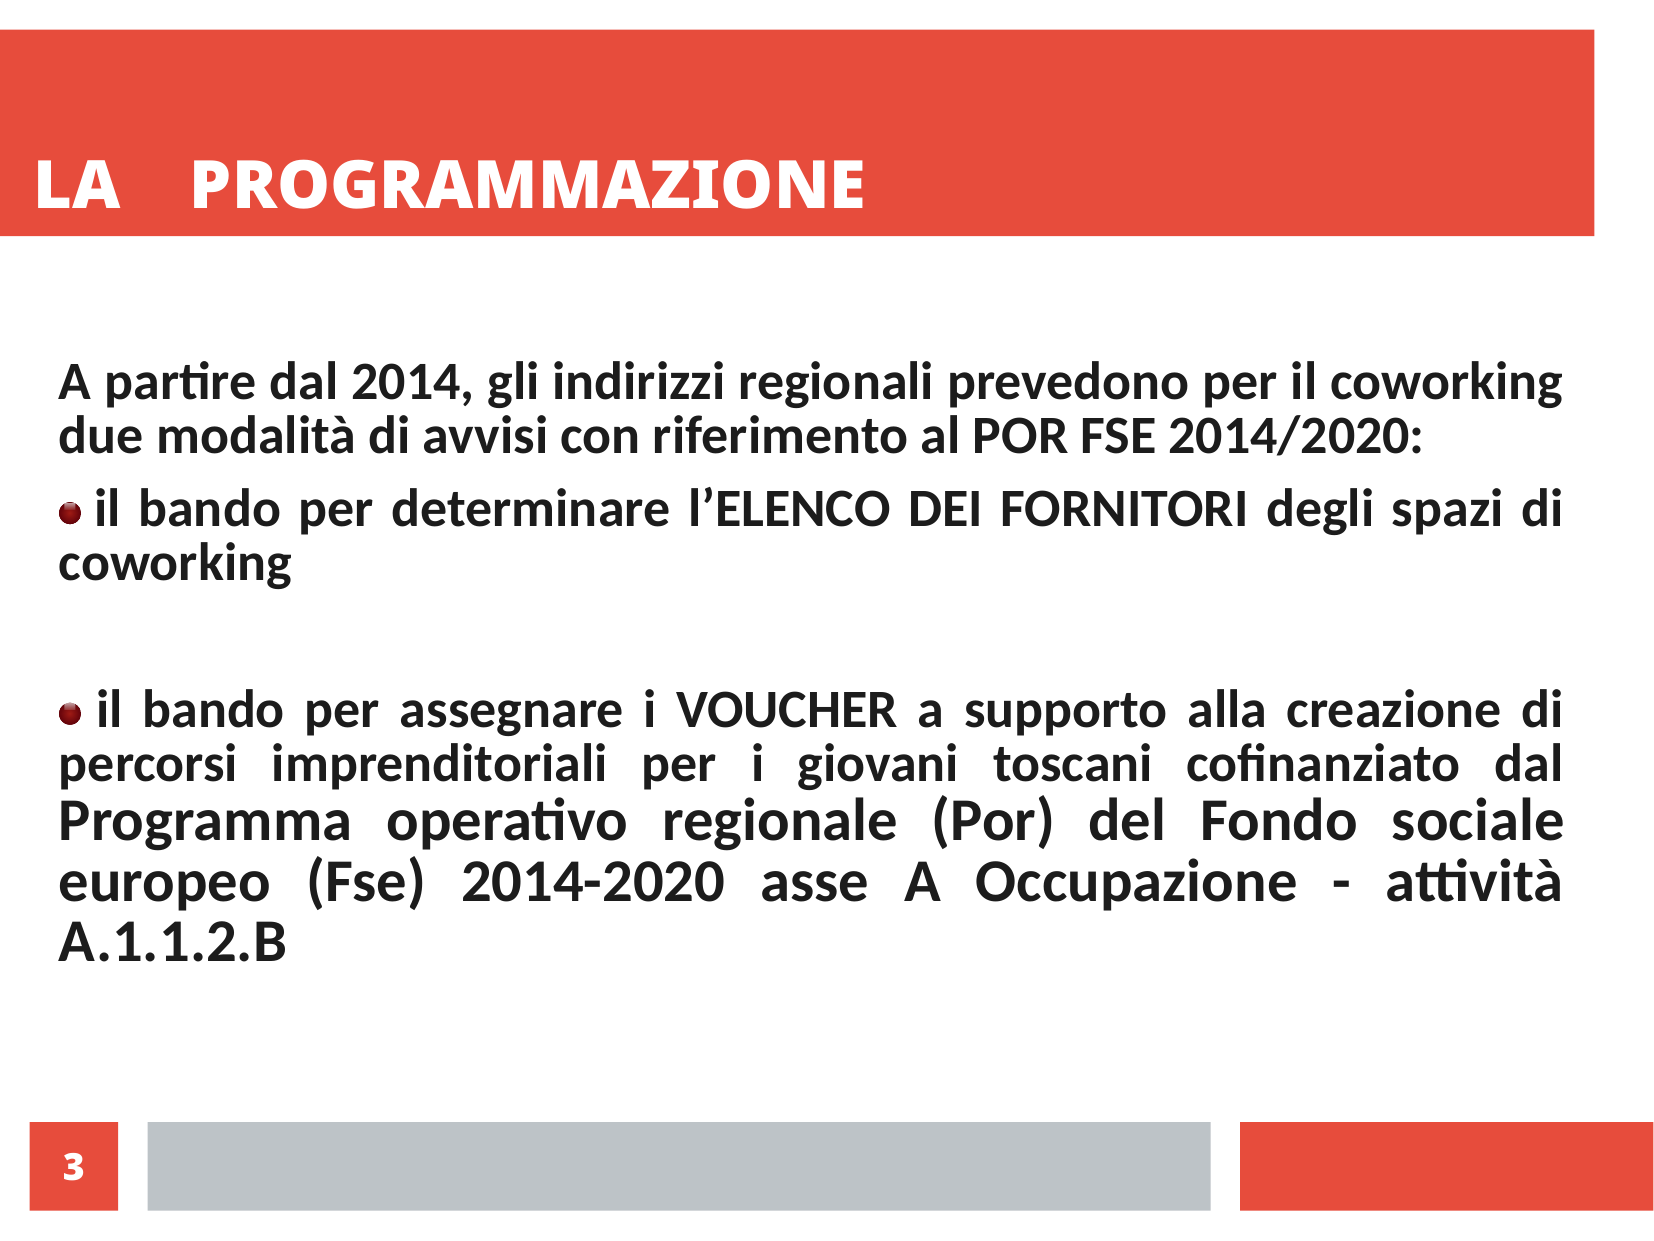

# LA PROGRAMMAZIONE
A partire dal 2014, gli indirizzi regionali prevedono per il coworking due modalità di avvisi con riferimento al POR FSE 2014/2020:
 il bando per determinare l’ELENCO DEI FORNITORI degli spazi di coworking
 il bando per assegnare i VOUCHER a supporto alla creazione di percorsi imprenditoriali per i giovani toscani cofinanziato dal Programma operativo regionale (Por) del Fondo sociale europeo (Fse) 2014-2020 asse A Occupazione - attività A.1.1.2.B
3